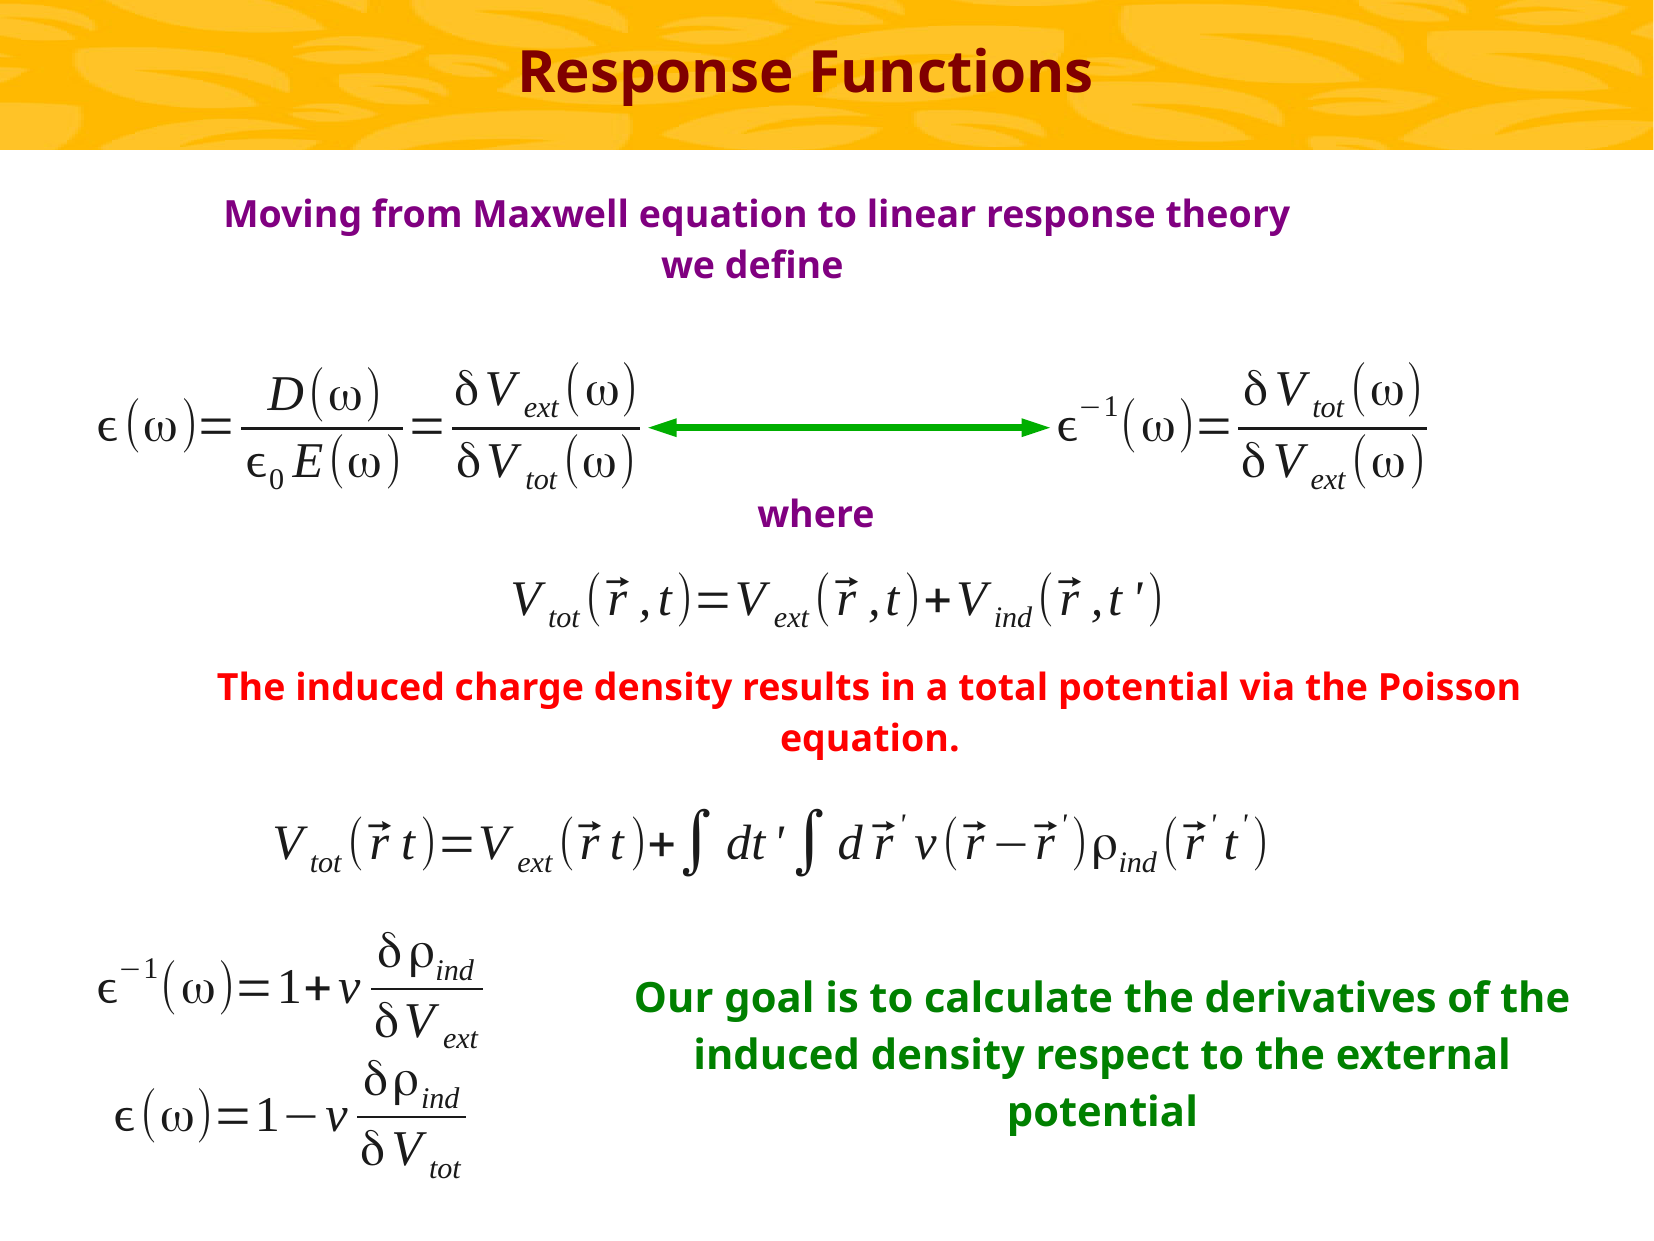

Response Functions
Moving from Maxwell equation to linear response theory we define
where
The induced charge density results in a total potential via the Poisson equation.
Our goal is to calculate the derivatives of the induced density respect to the external potential